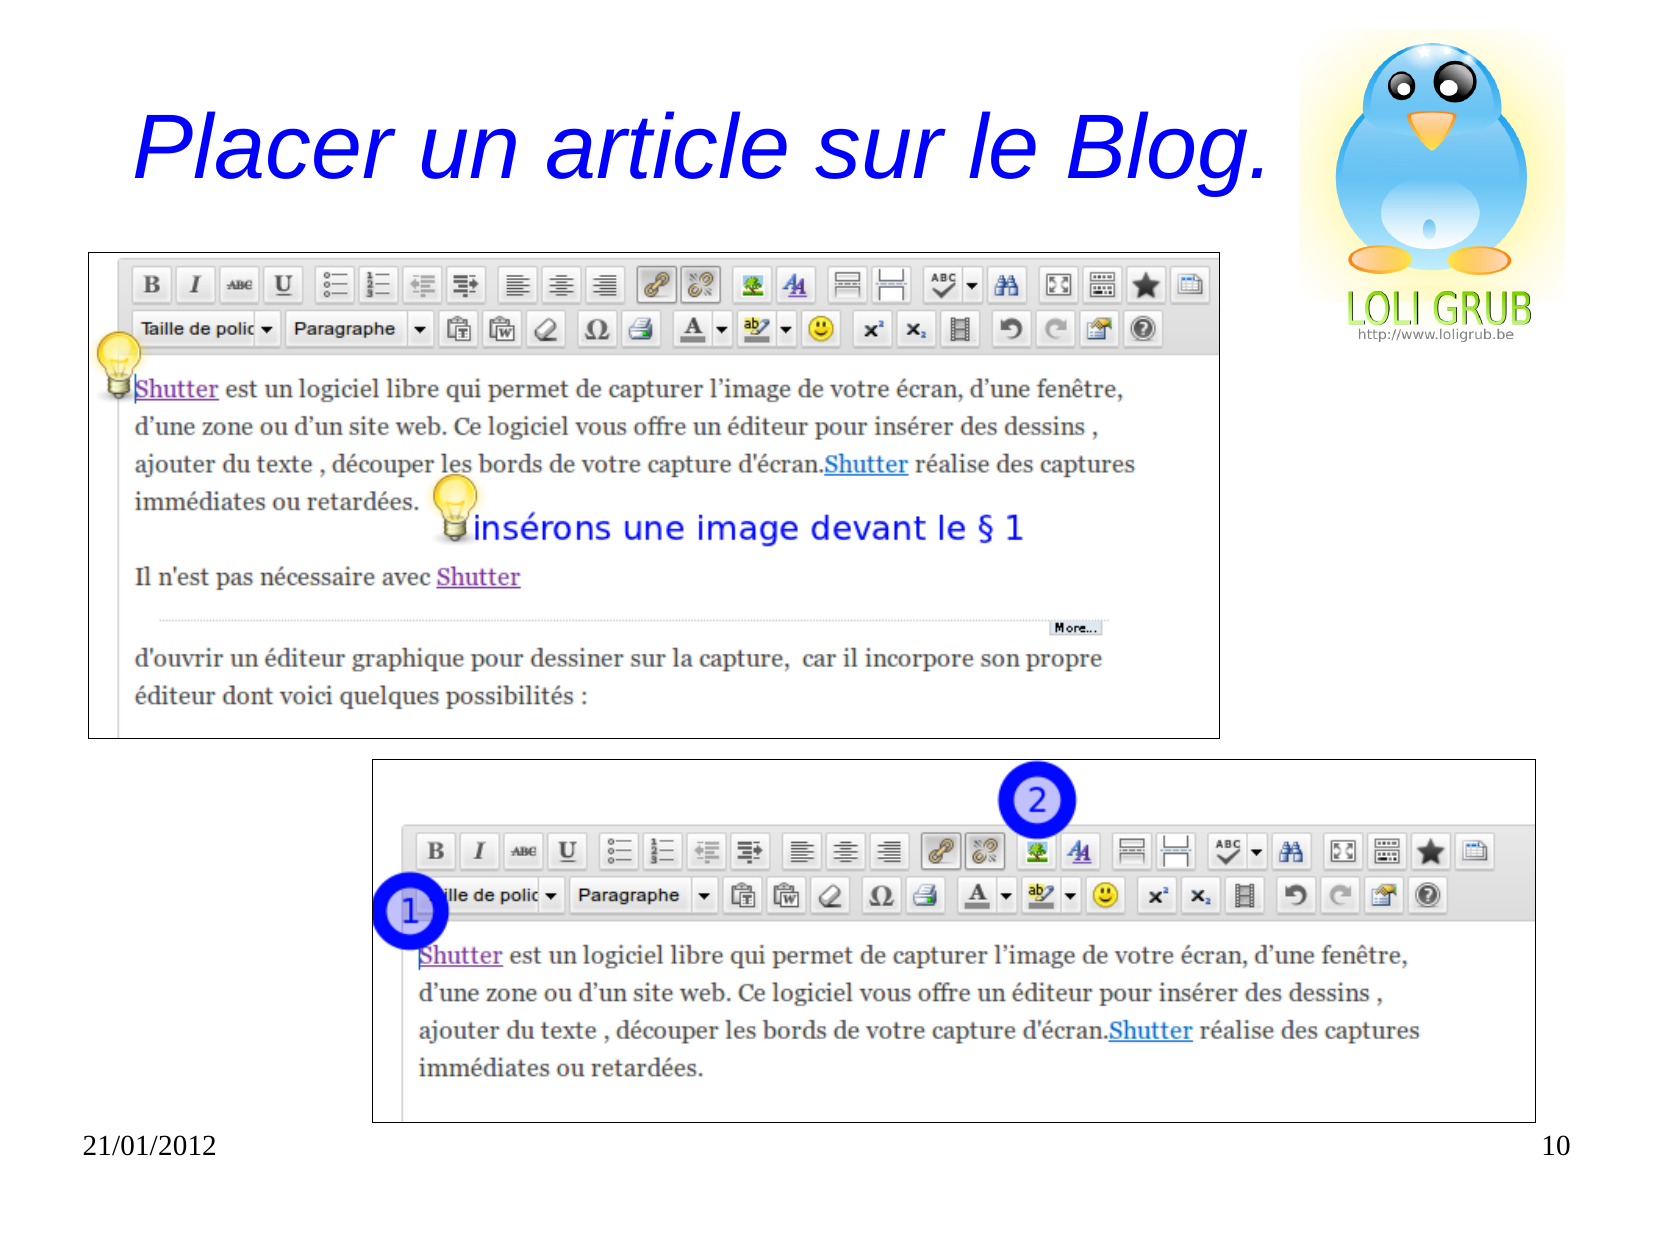

Placer un article sur le Blog.
21/01/2012
10